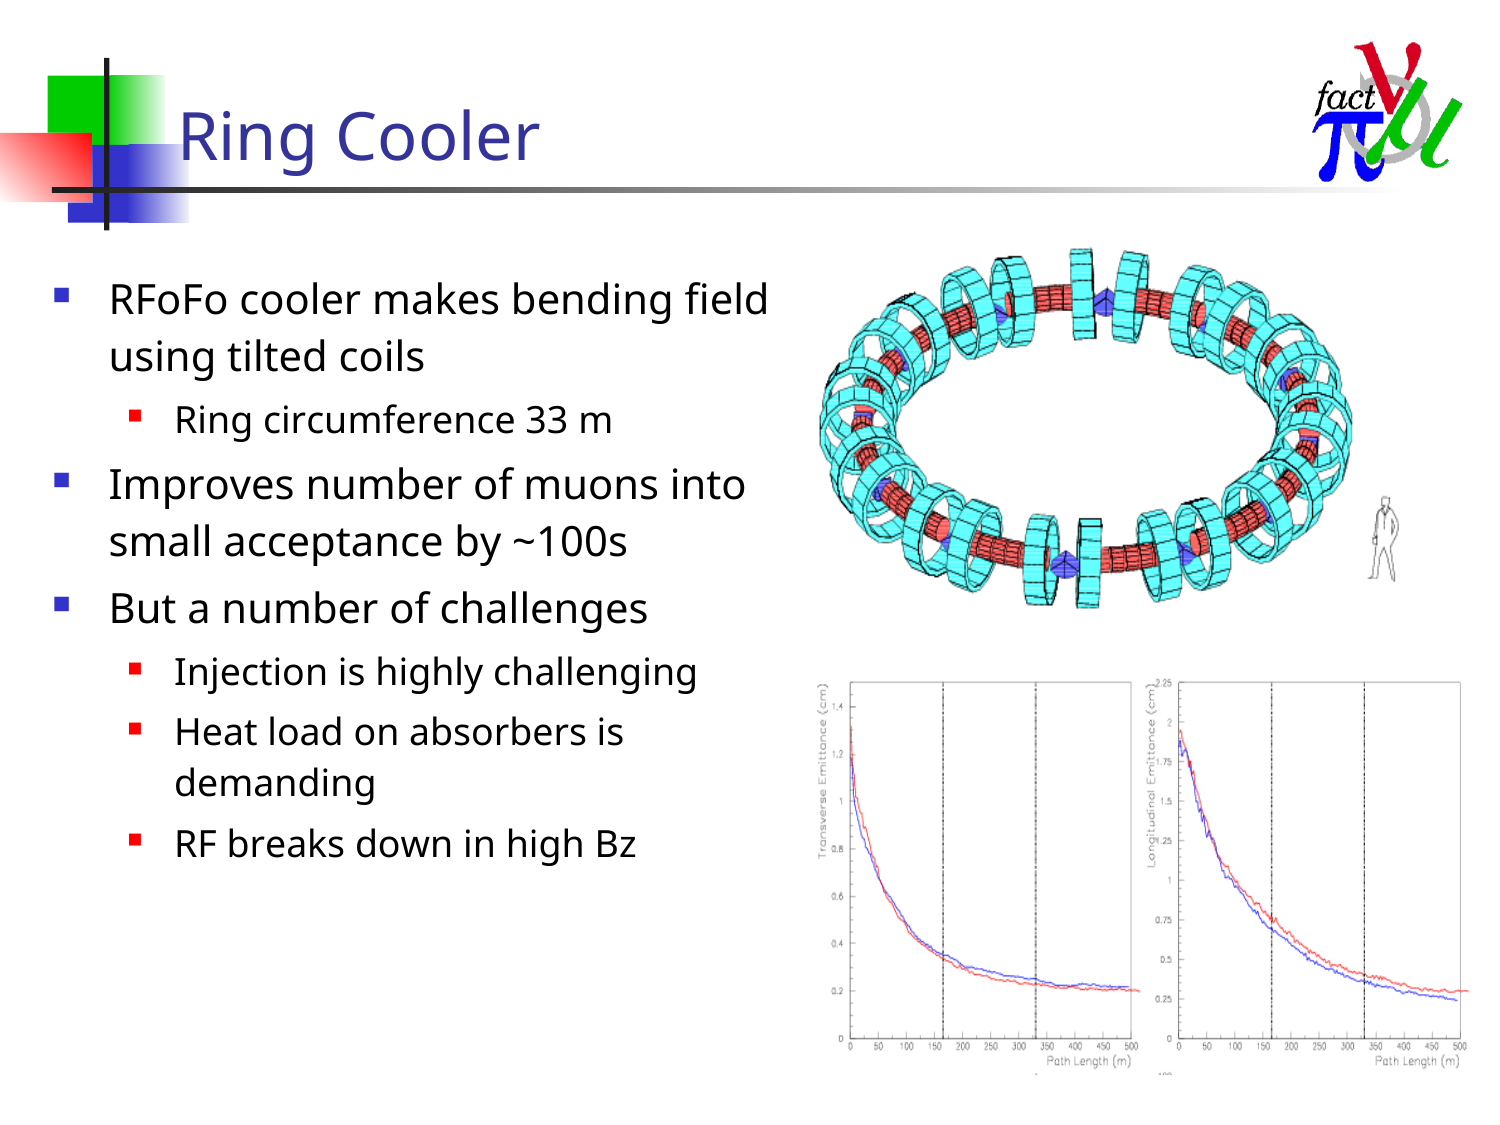

# Ring Cooler
RFoFo cooler makes bending field using tilted coils
Ring circumference 33 m
Improves number of muons into small acceptance by ~100s
But a number of challenges
Injection is highly challenging
Heat load on absorbers is demanding
RF breaks down in high Bz